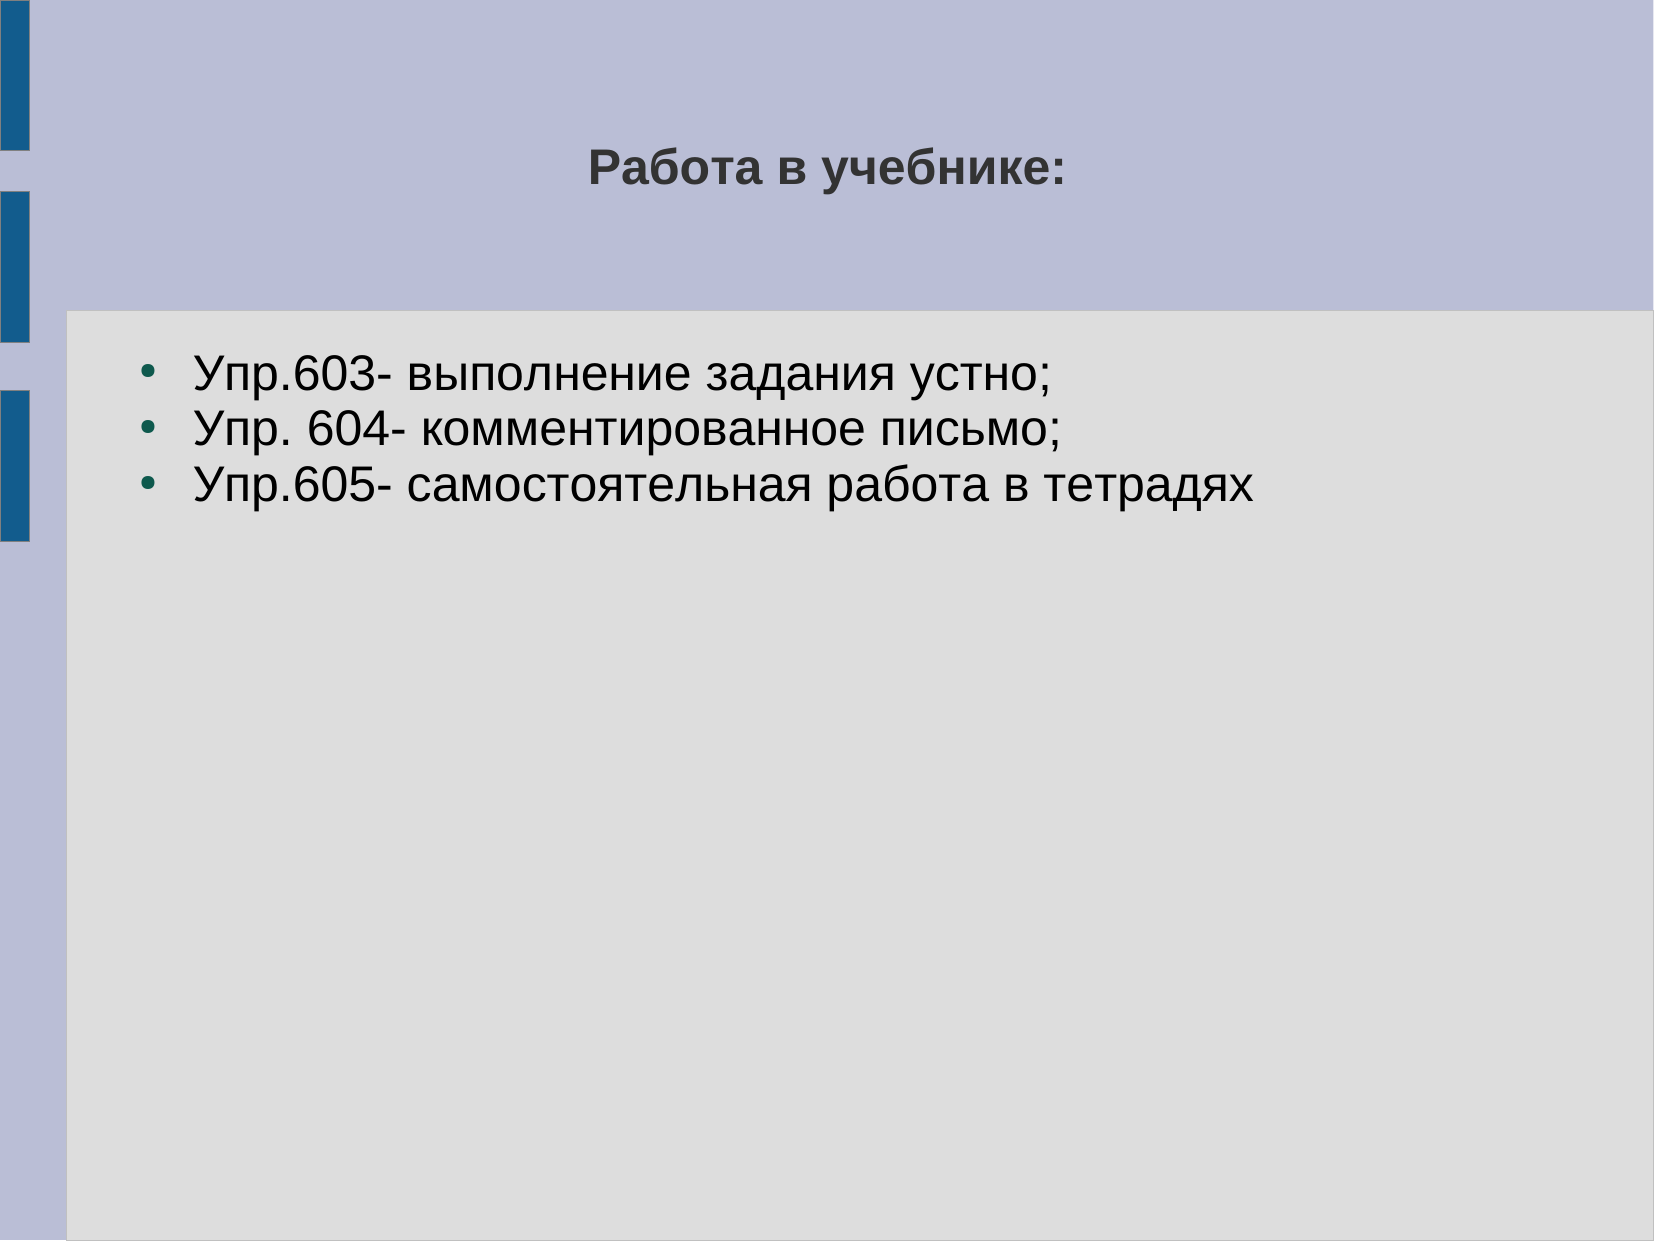

# Работа в учебнике:
Упр.603- выполнение задания устно;
Упр. 604- комментированное письмо;
Упр.605- самостоятельная работа в тетрадях